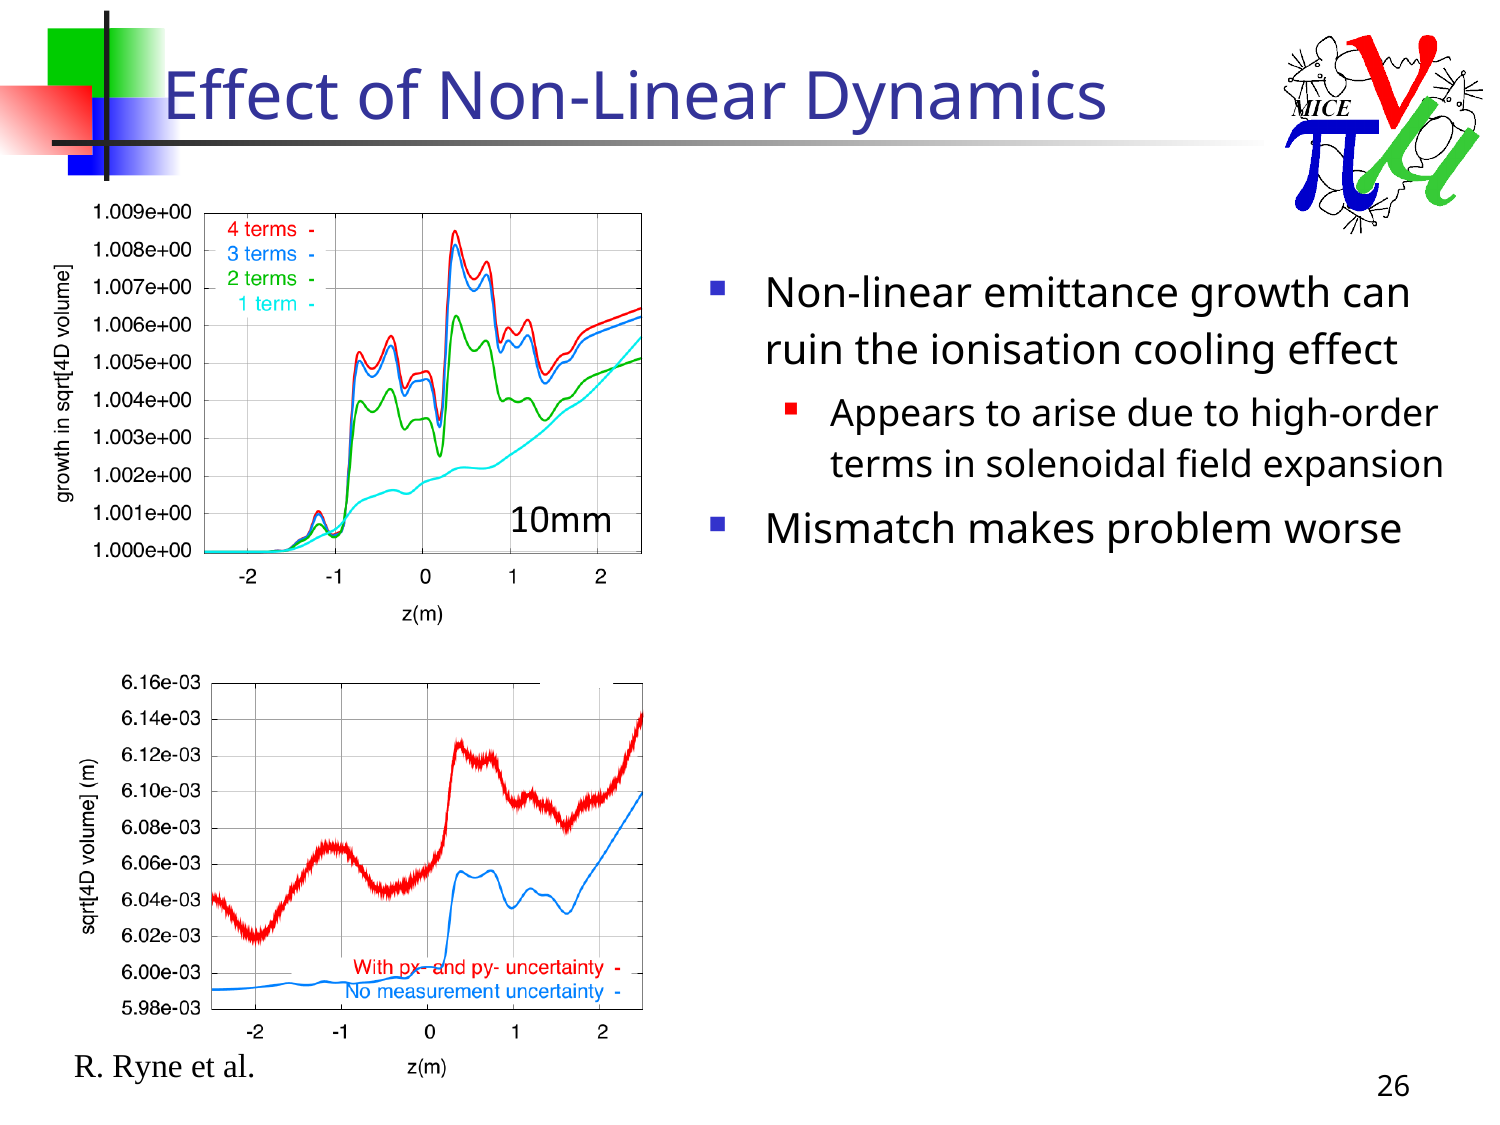

# Effect of Non-Linear Dynamics
Non-linear emittance growth can ruin the ionisation cooling effect
Appears to arise due to high-order terms in solenoidal field expansion
Mismatch makes problem worse
26
R. Ryne et al.